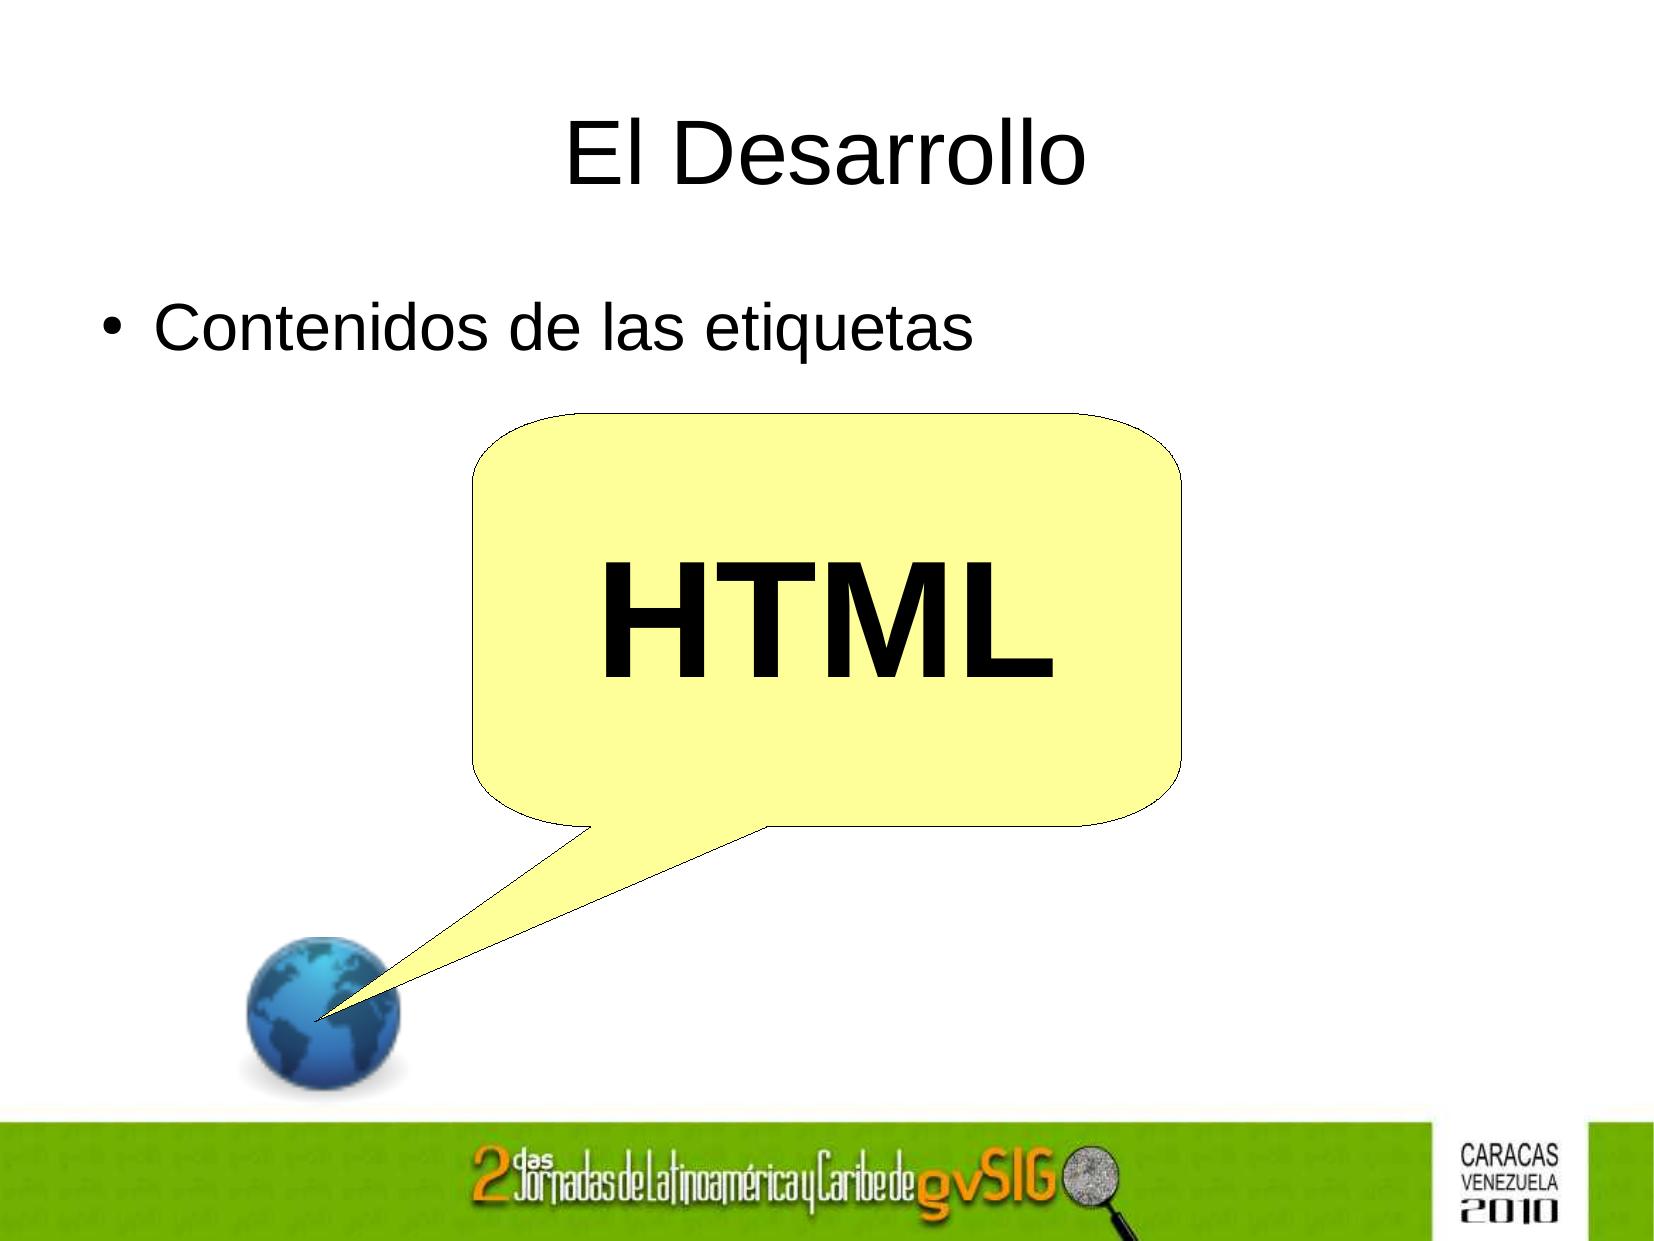

# El Desarrollo
Contenidos de las etiquetas
HTML